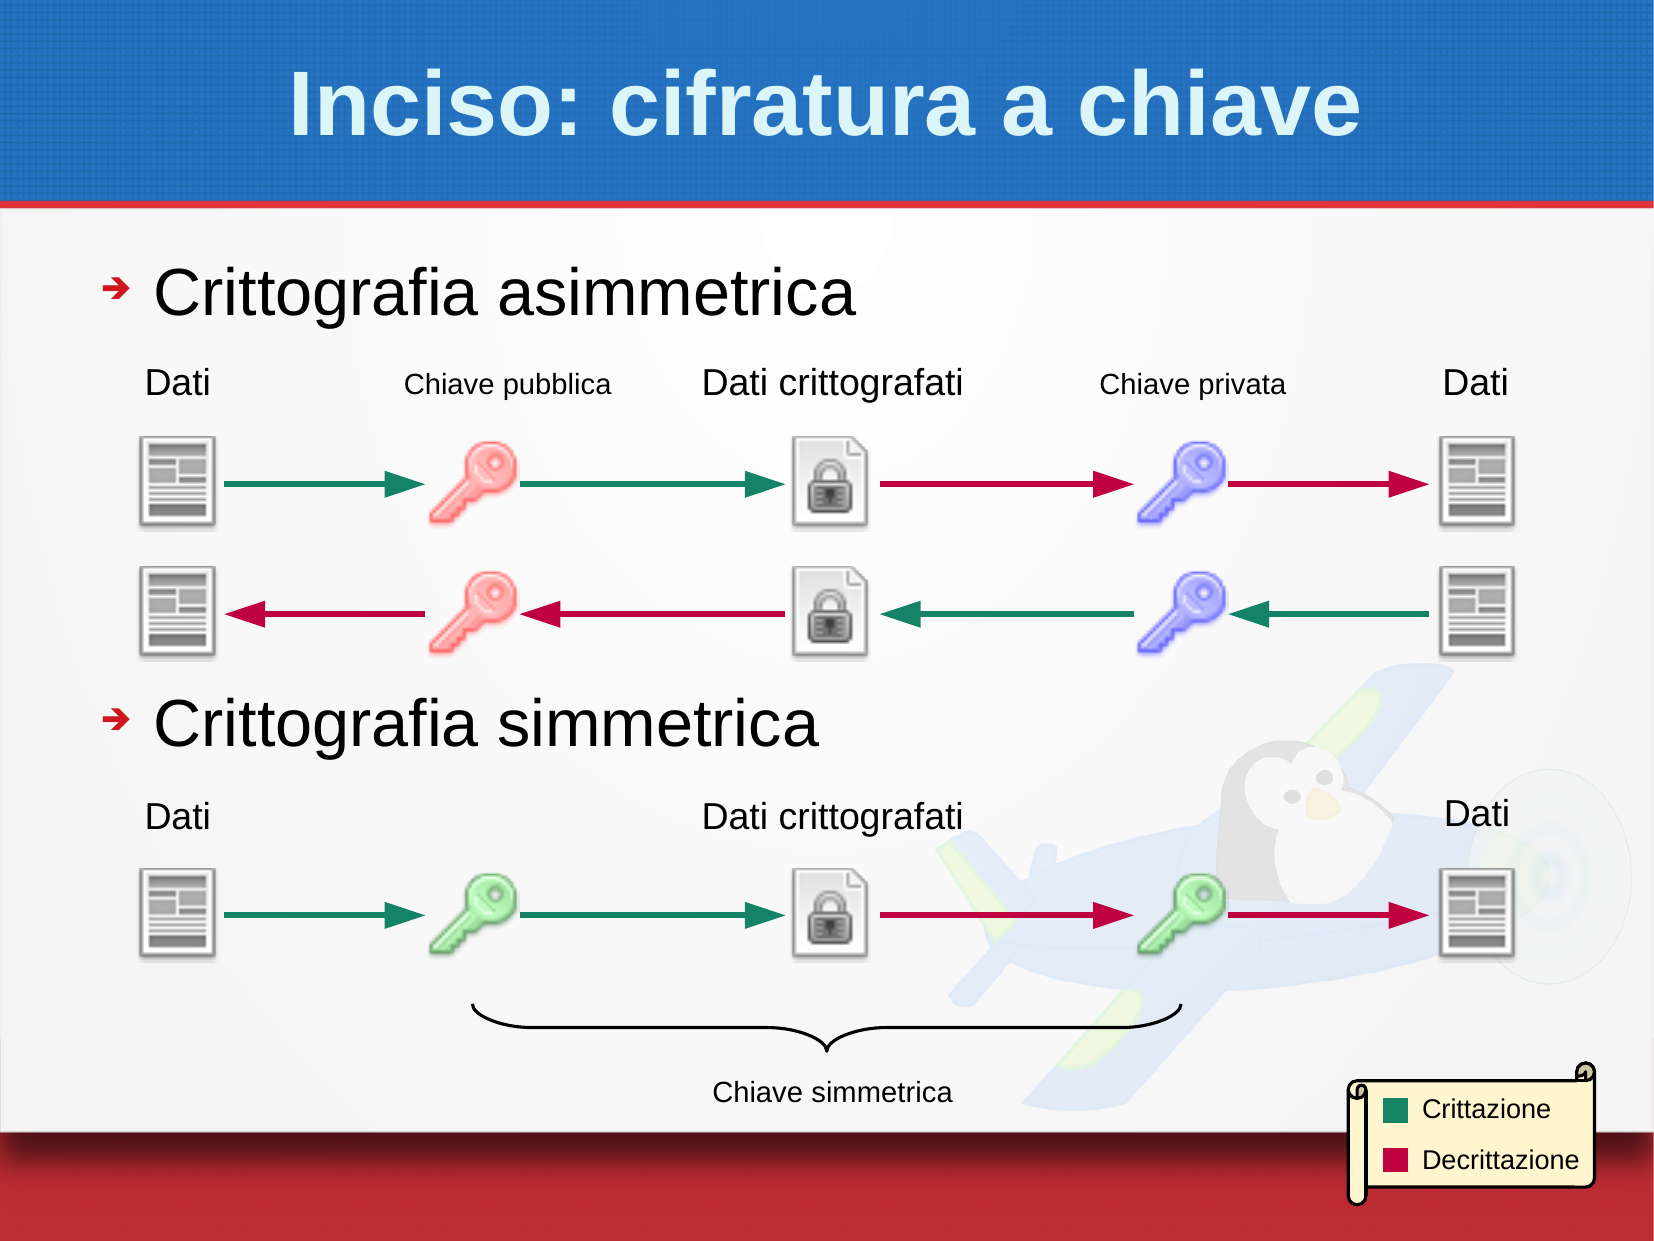

# Inciso: cifratura a chiave
Crittografia asimmetrica
Dati
Dati crittografati
Dati
Chiave pubblica
Chiave privata
Crittografia simmetrica
Dati
Dati
Dati crittografati
Crittazione
Decrittazione
Chiave simmetrica